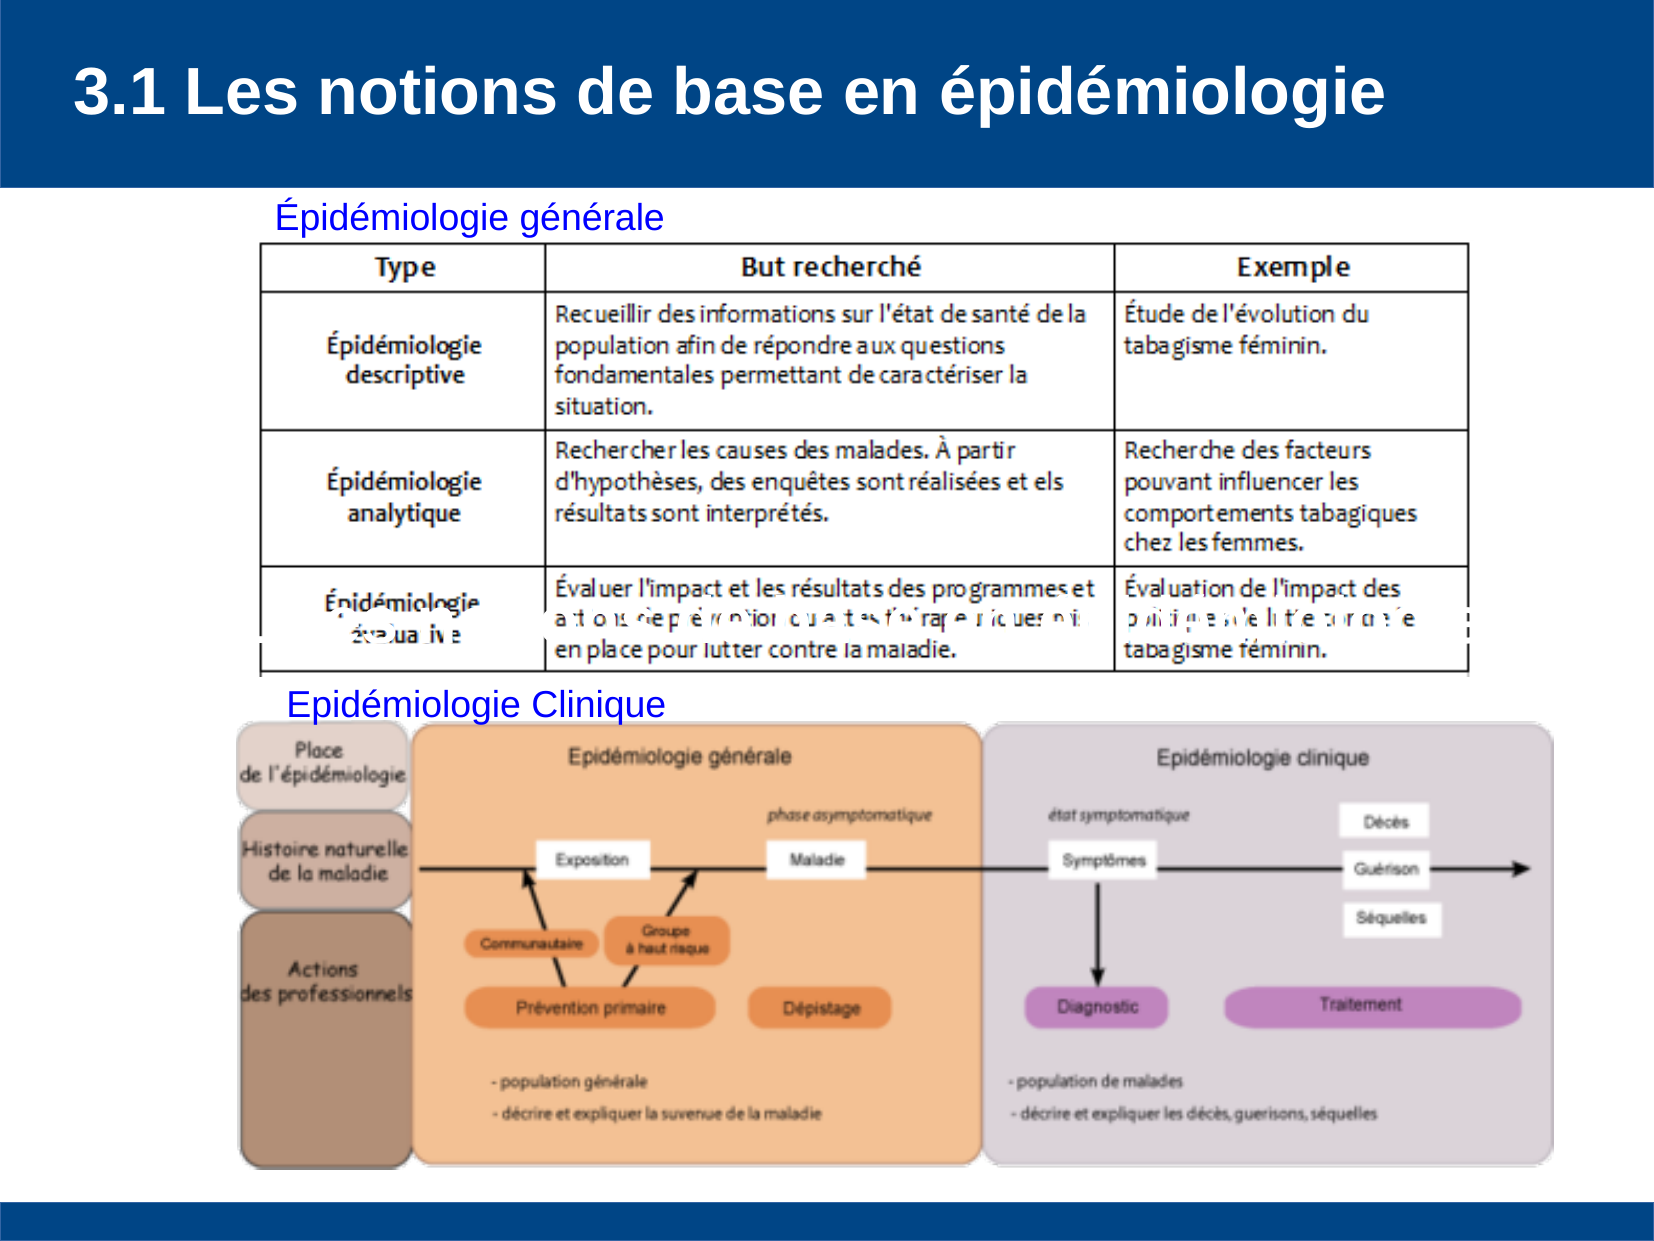

3.1 Les notions de base en épidémiologie
Épidémiologie générale
3.1 Les notions de base en épidémiologie
Epidémiologie Clinique